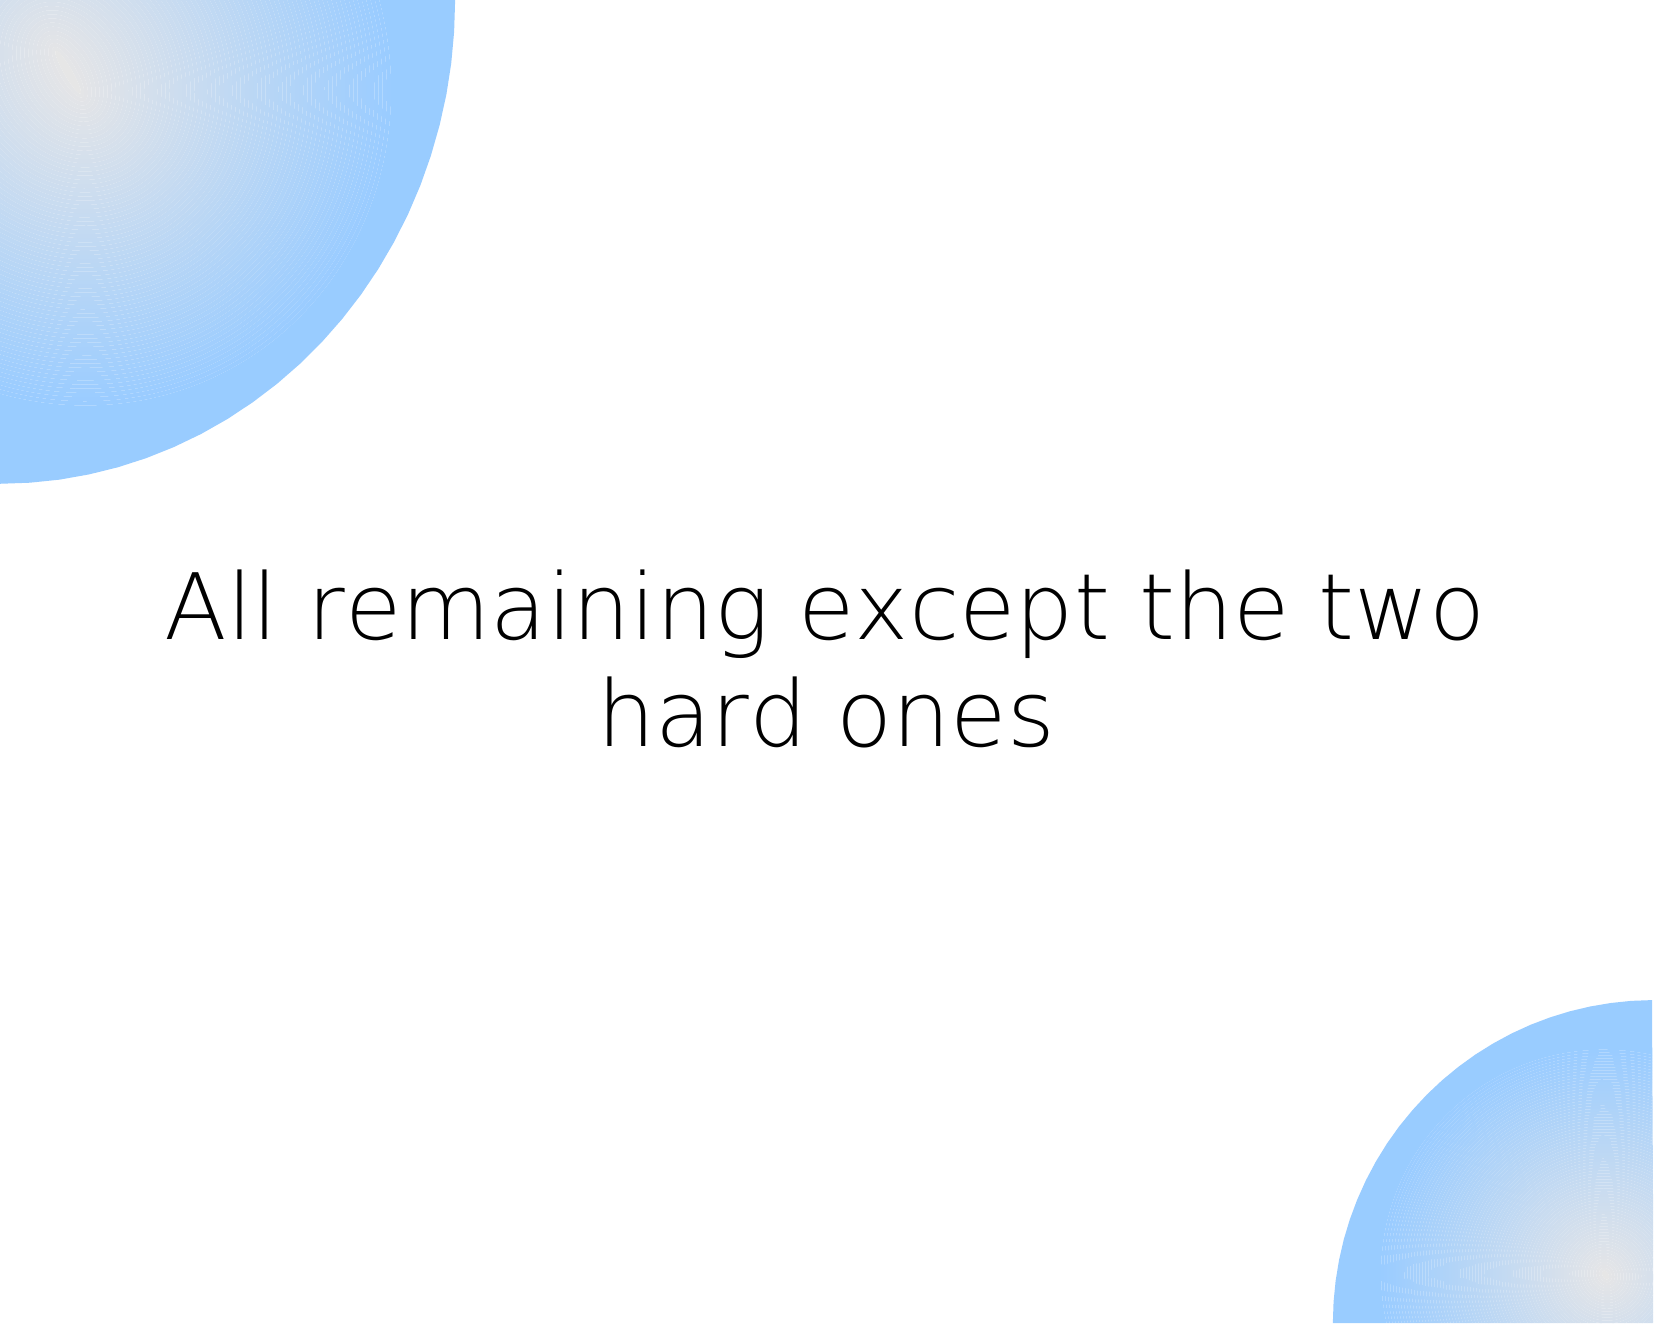

# All remaining except the two hard ones